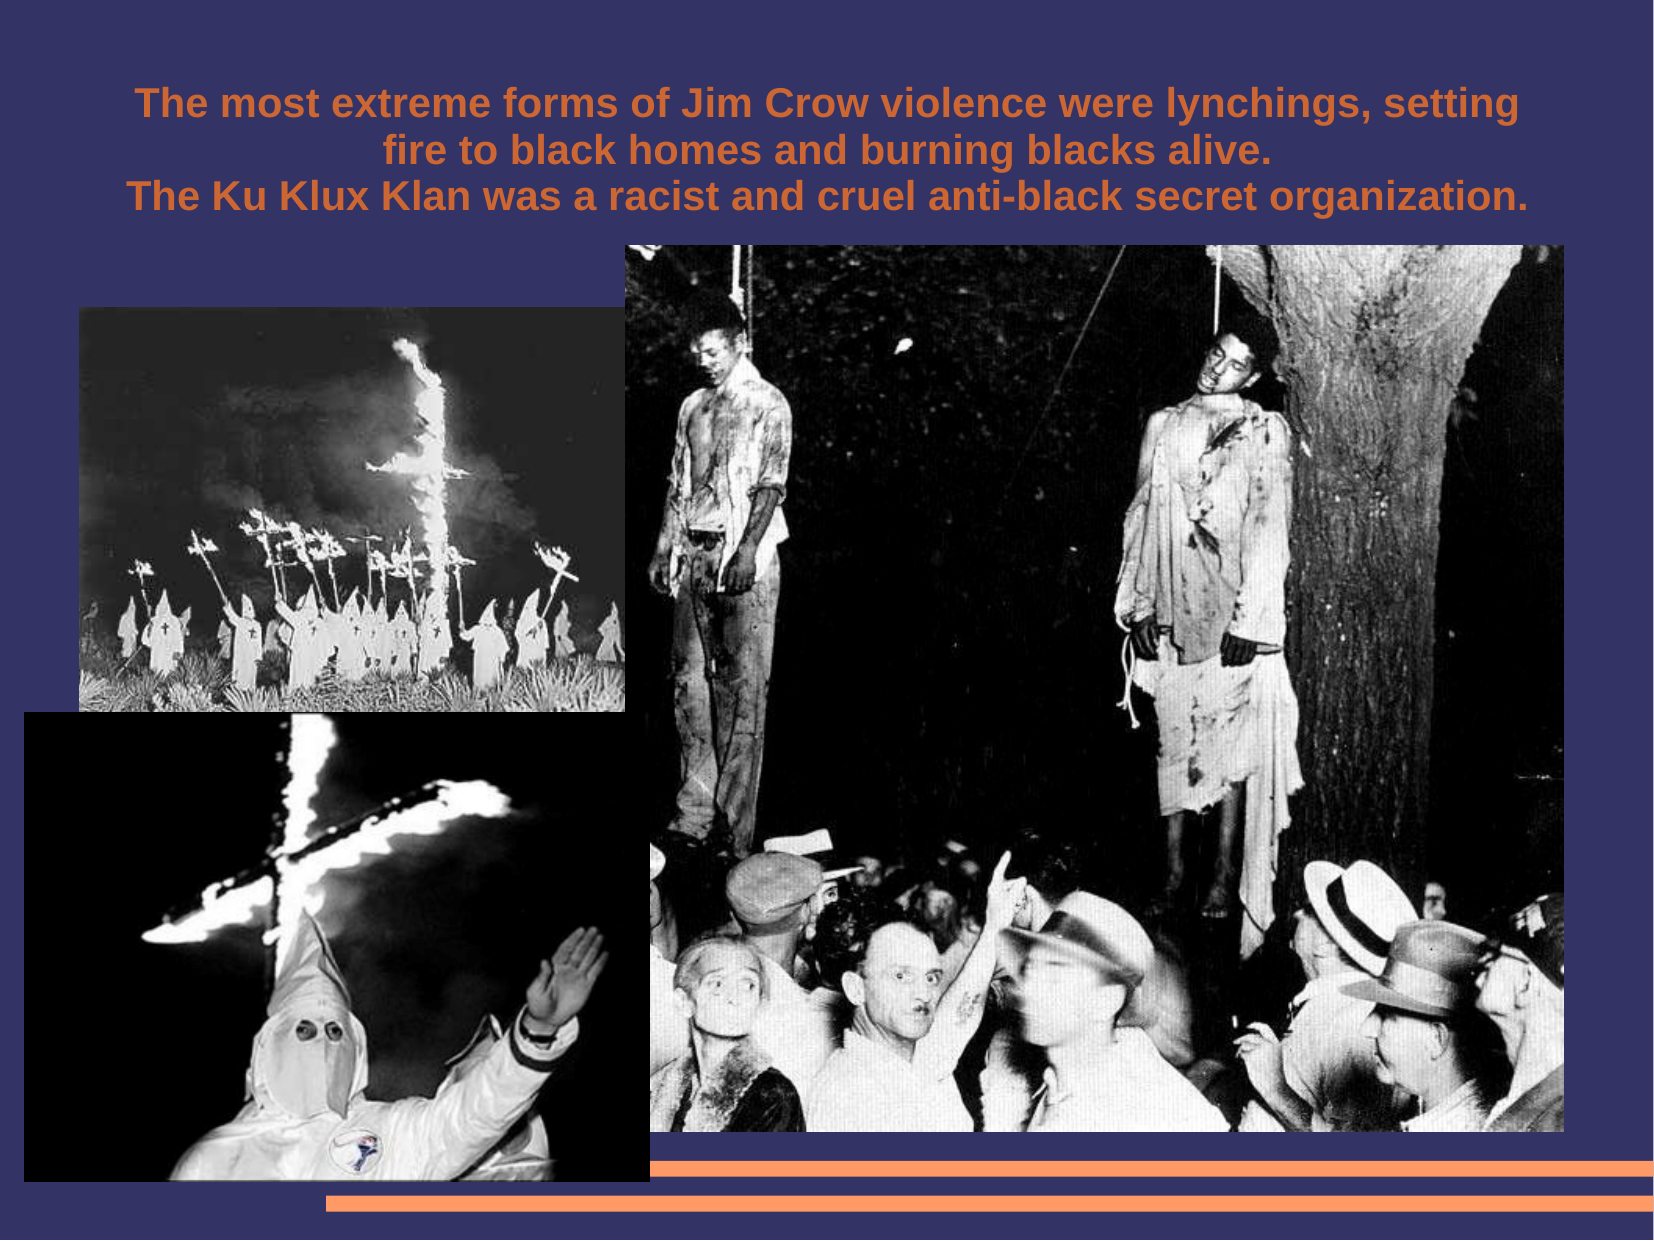

# The most extreme forms of Jim Crow violence were lynchings, setting fire to black homes and burning blacks alive. The Ku Klux Klan was a racist and cruel anti-black secret organization.